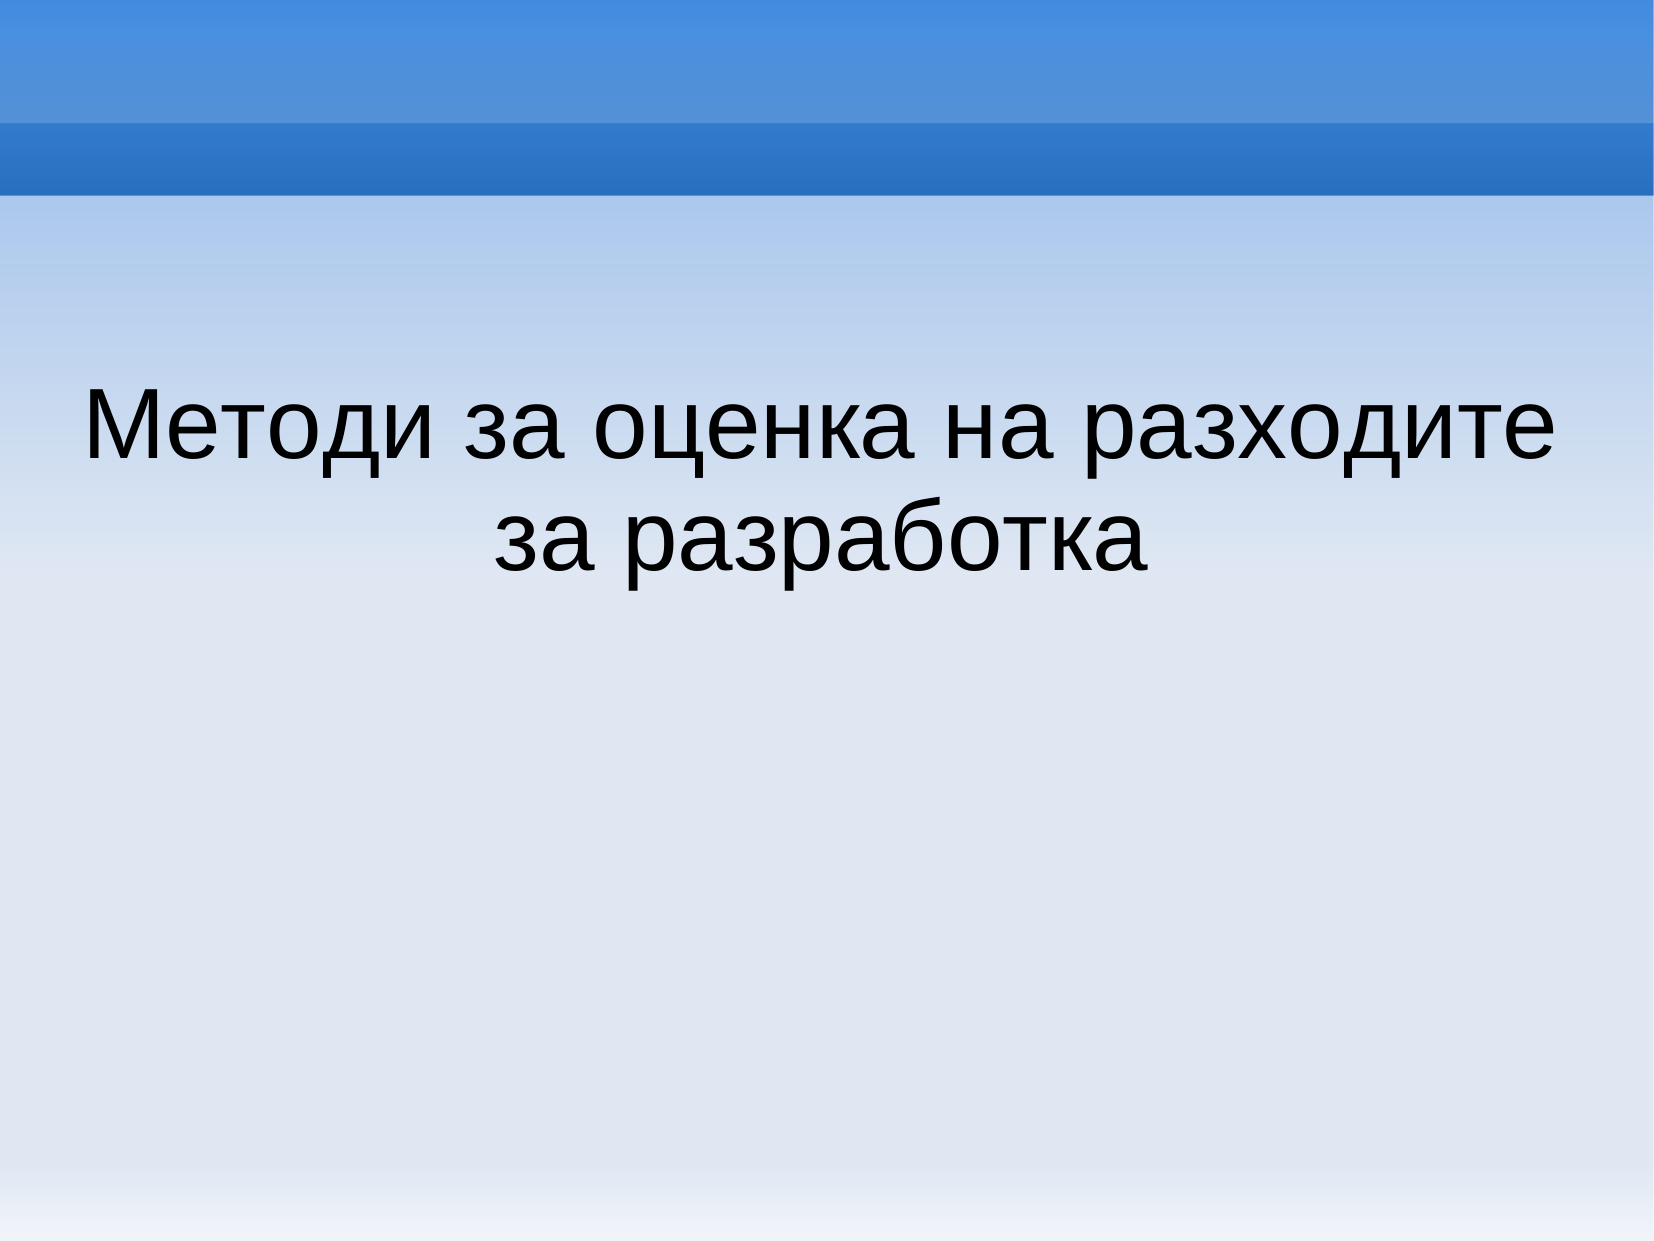

# Методи за оценка на разходите за разработка